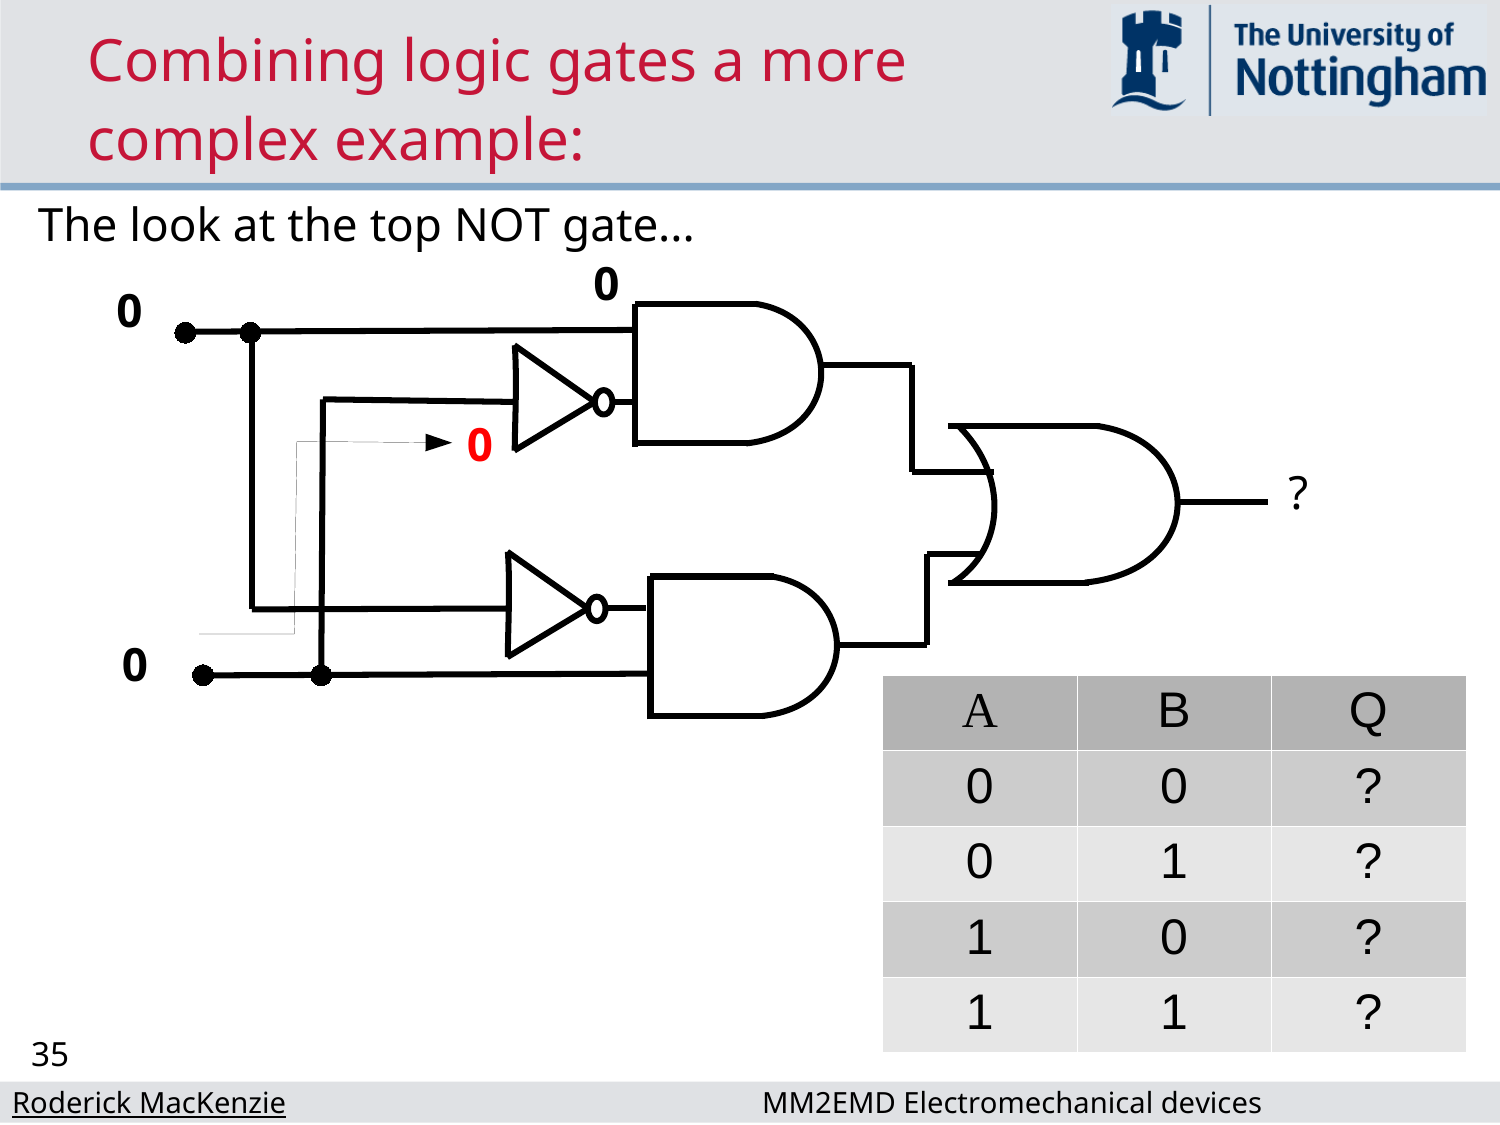

# Combining logic gates a more complex example:
The look at the top NOT gate...
0
0
0
?
0
| A | B | Q |
| --- | --- | --- |
| 0 | 0 | ? |
| 0 | 1 | ? |
| 1 | 0 | ? |
| 1 | 1 | ? |